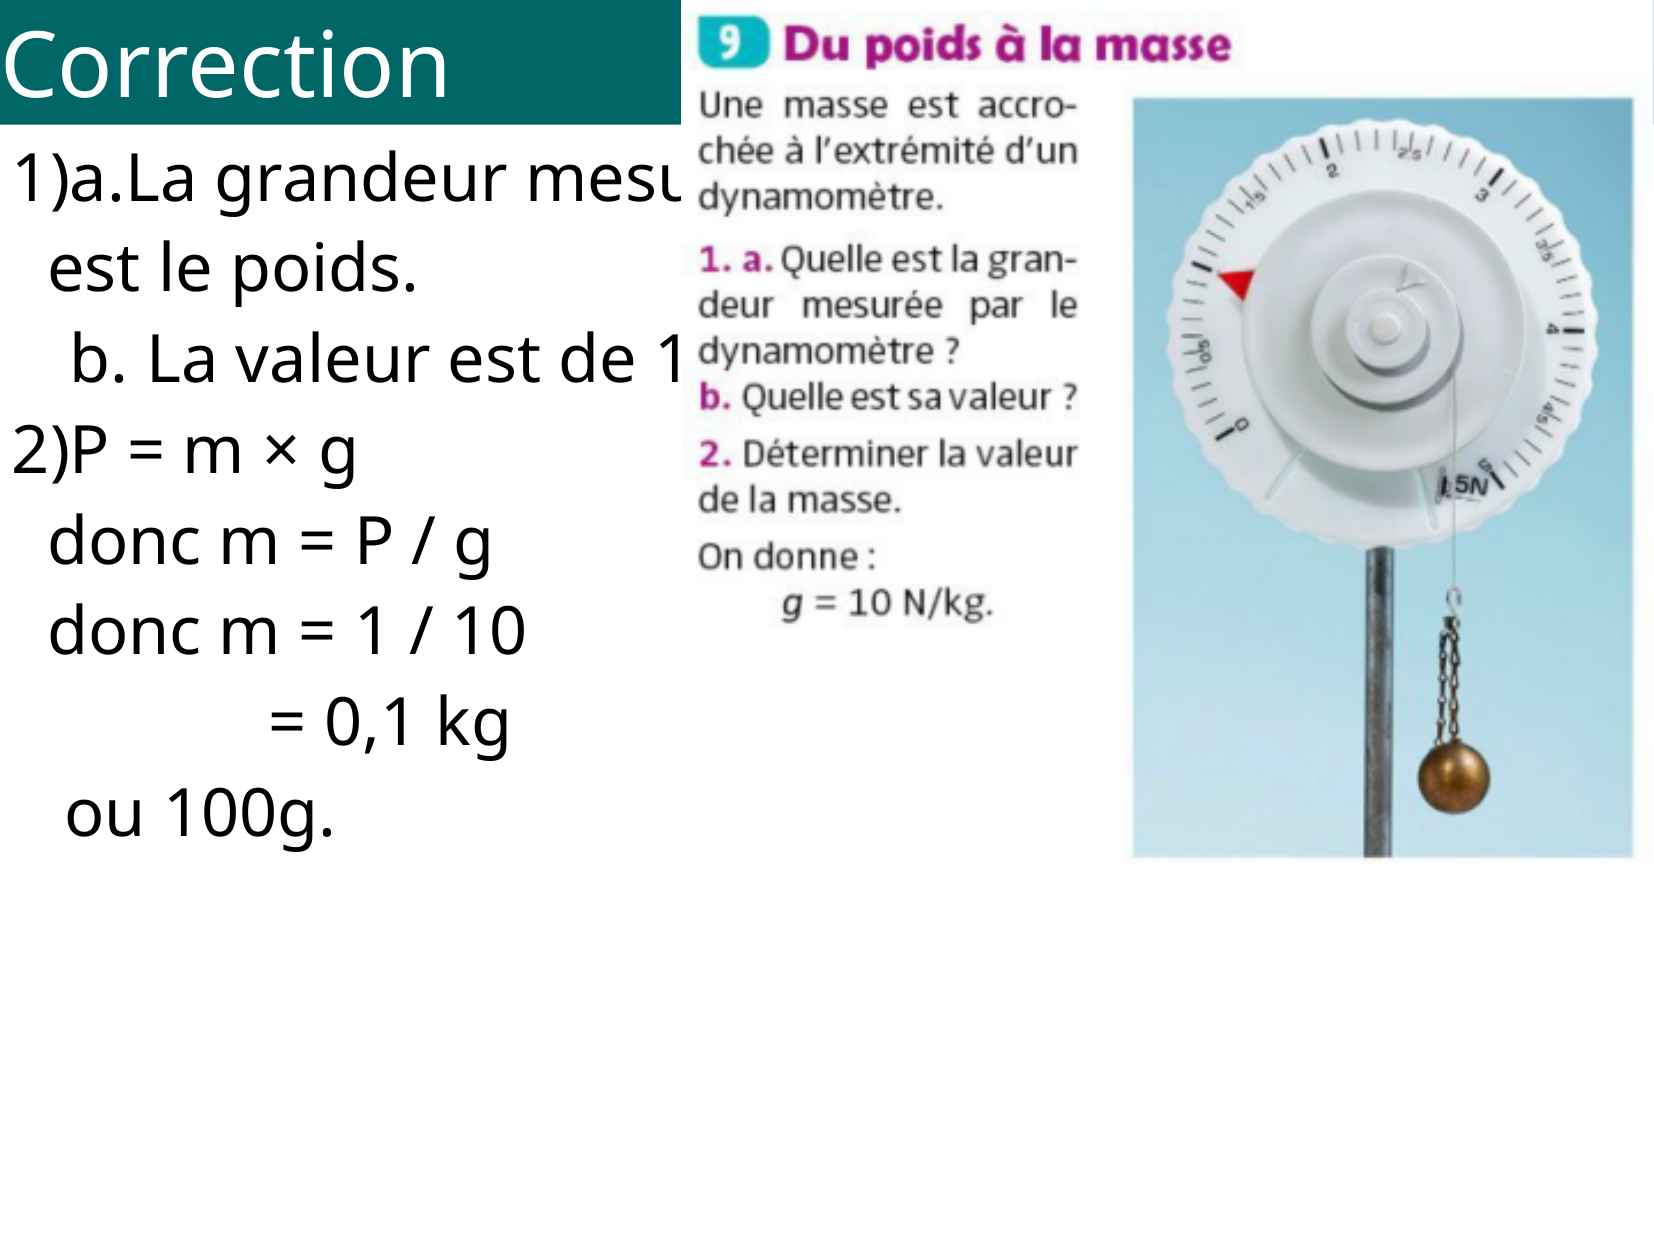

# Correction
a.La grandeur mesuré
est le poids.
b. La valeur est de 1N.
P = m × g
donc m = P / g
donc m = 1 / 10
			= 0,1 kg
 ou 100g.